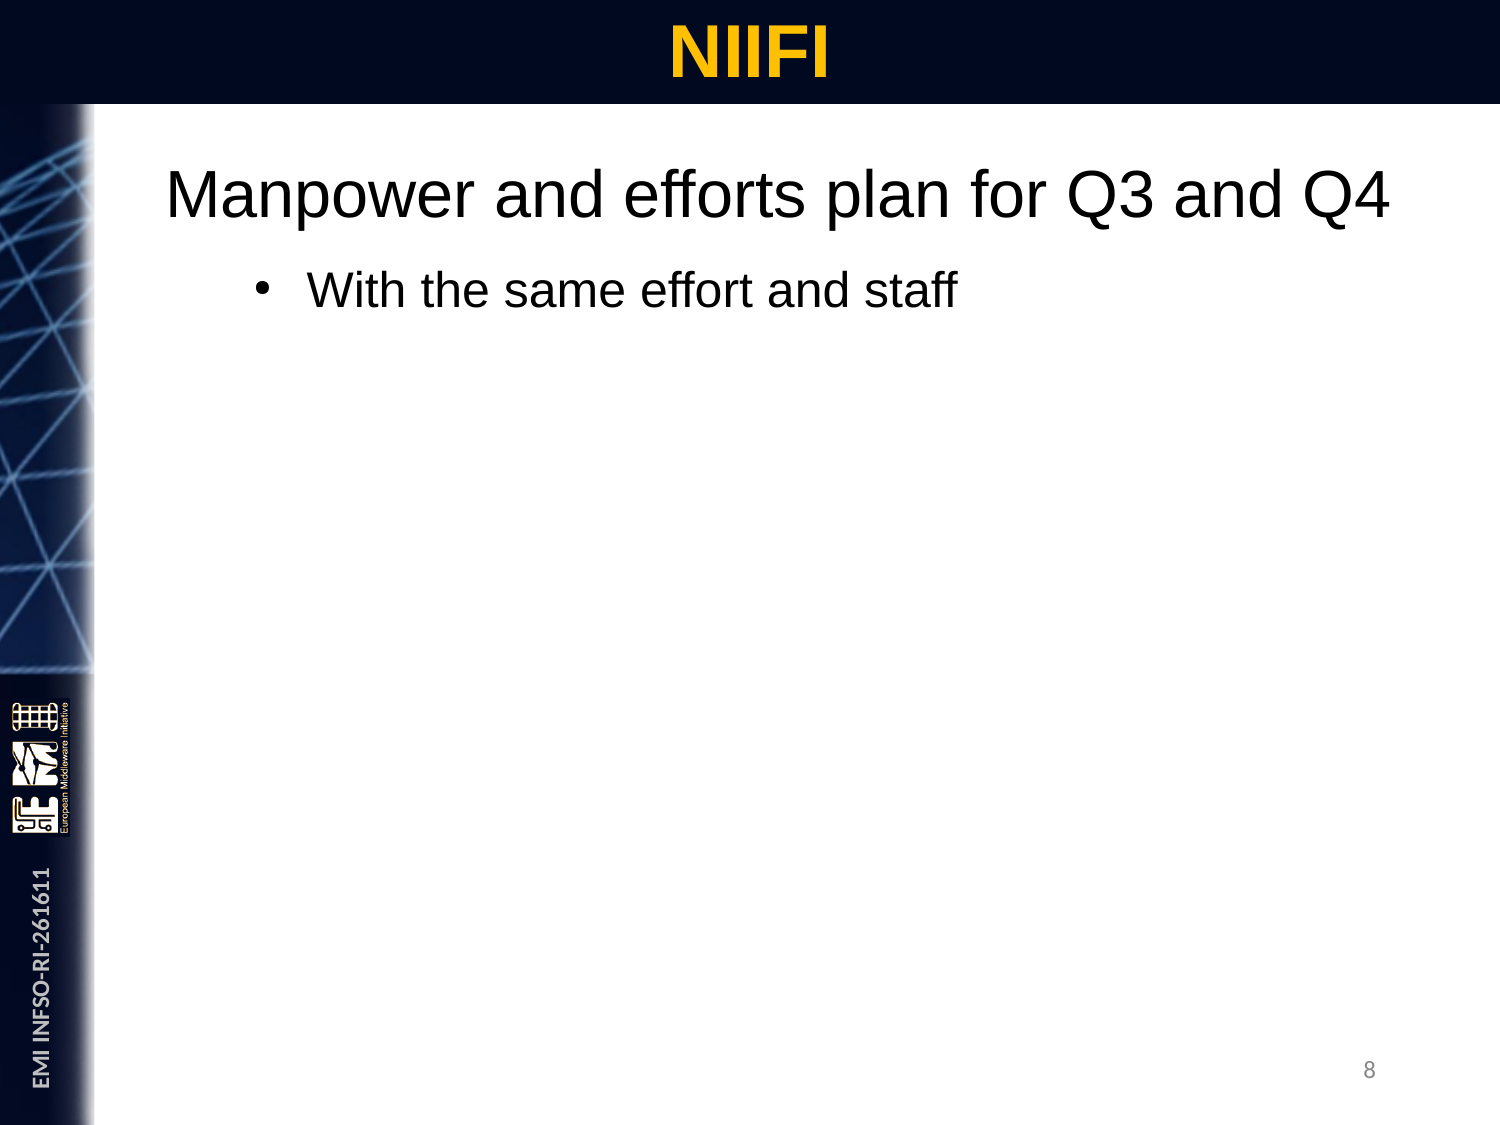

NIIFI
# Manpower and efforts plan for Q3 and Q4
With the same effort and staff